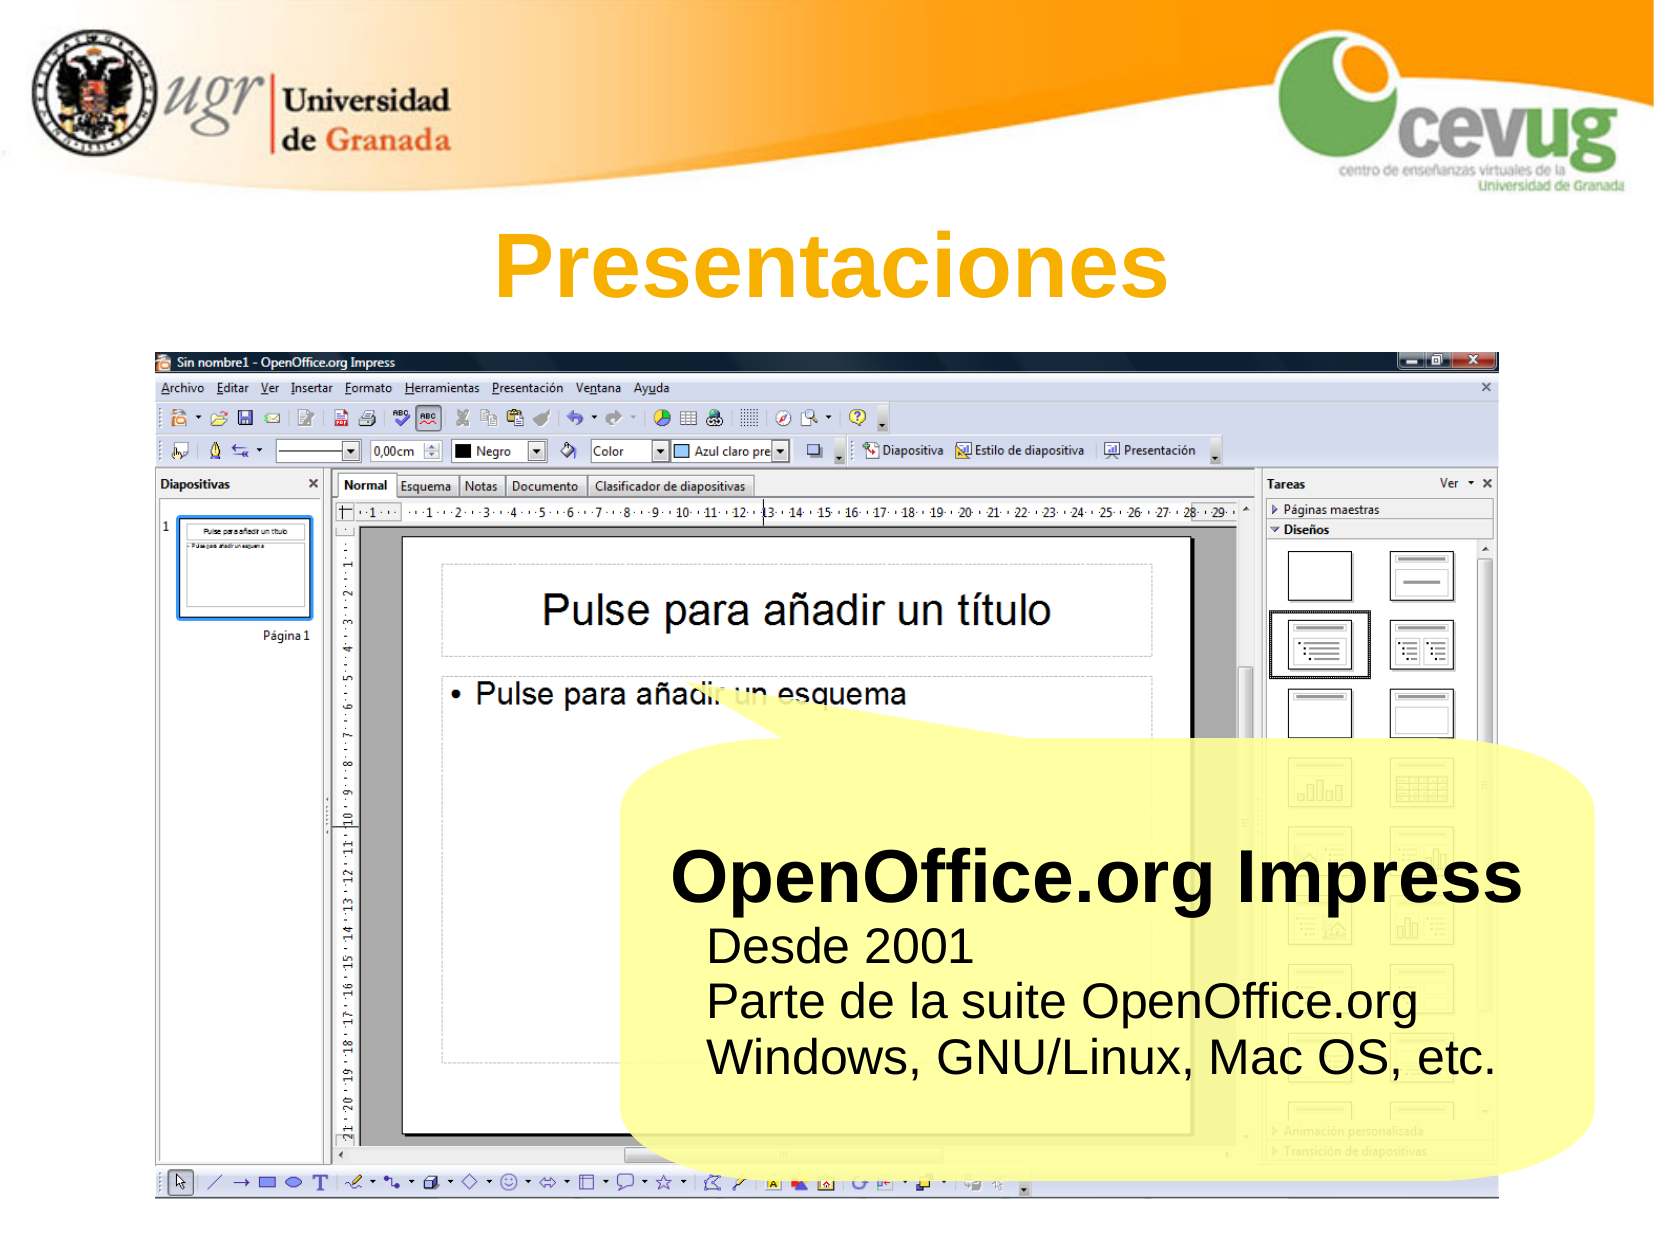

# Presentaciones
OpenOffice.org Impress
Desde 2001
Parte de la suite OpenOffice.org
Windows, GNU/Linux, Mac OS, etc.